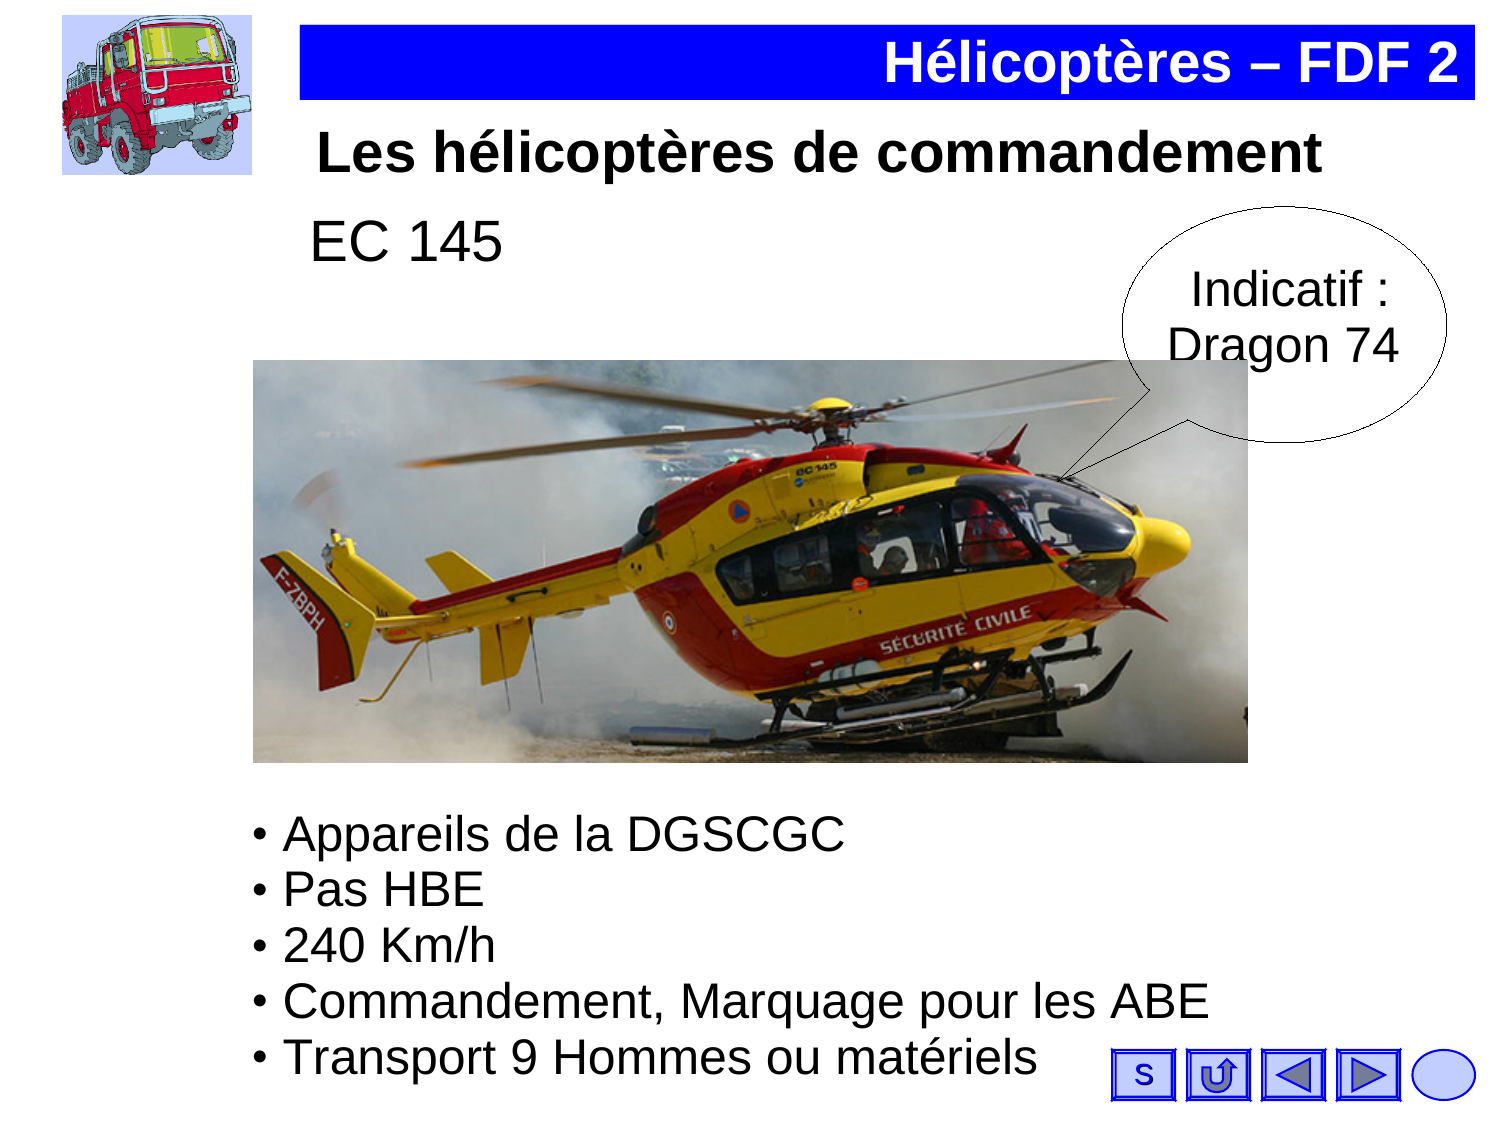

Hélicoptères – FDF 2
Les hélicoptères de commandement
EC 145
Indicatif : Dragon 74
 Appareils de la DGSCGC
 Pas HBE
 240 Km/h
 Commandement, Marquage pour les ABE
 Transport 9 Hommes ou matériels